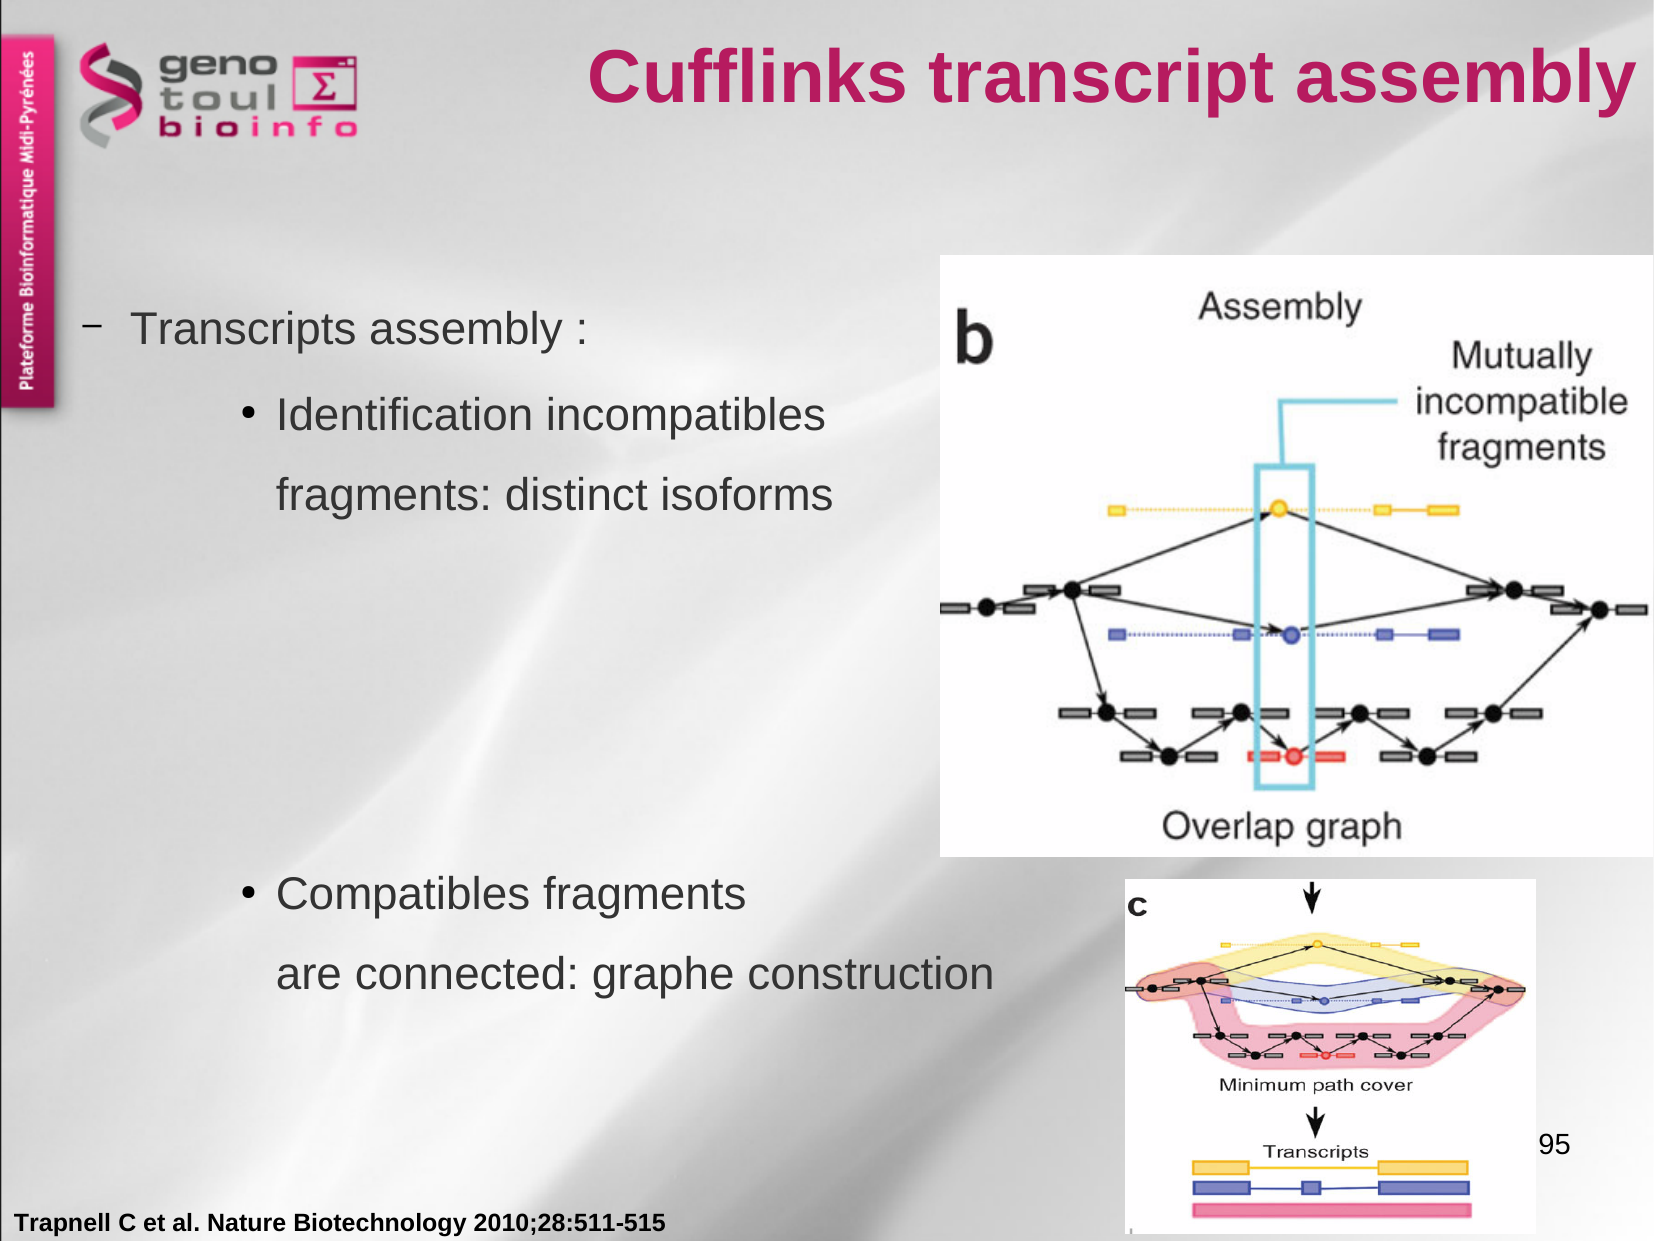

# Cufflinks transcript assembly
Transcripts assembly :
Identification incompatibles
fragments: distinct isoforms
Compatibles fragments
are connected: graphe construction
 Trapnell C et al. Nature Biotechnology 2010;28:511-515